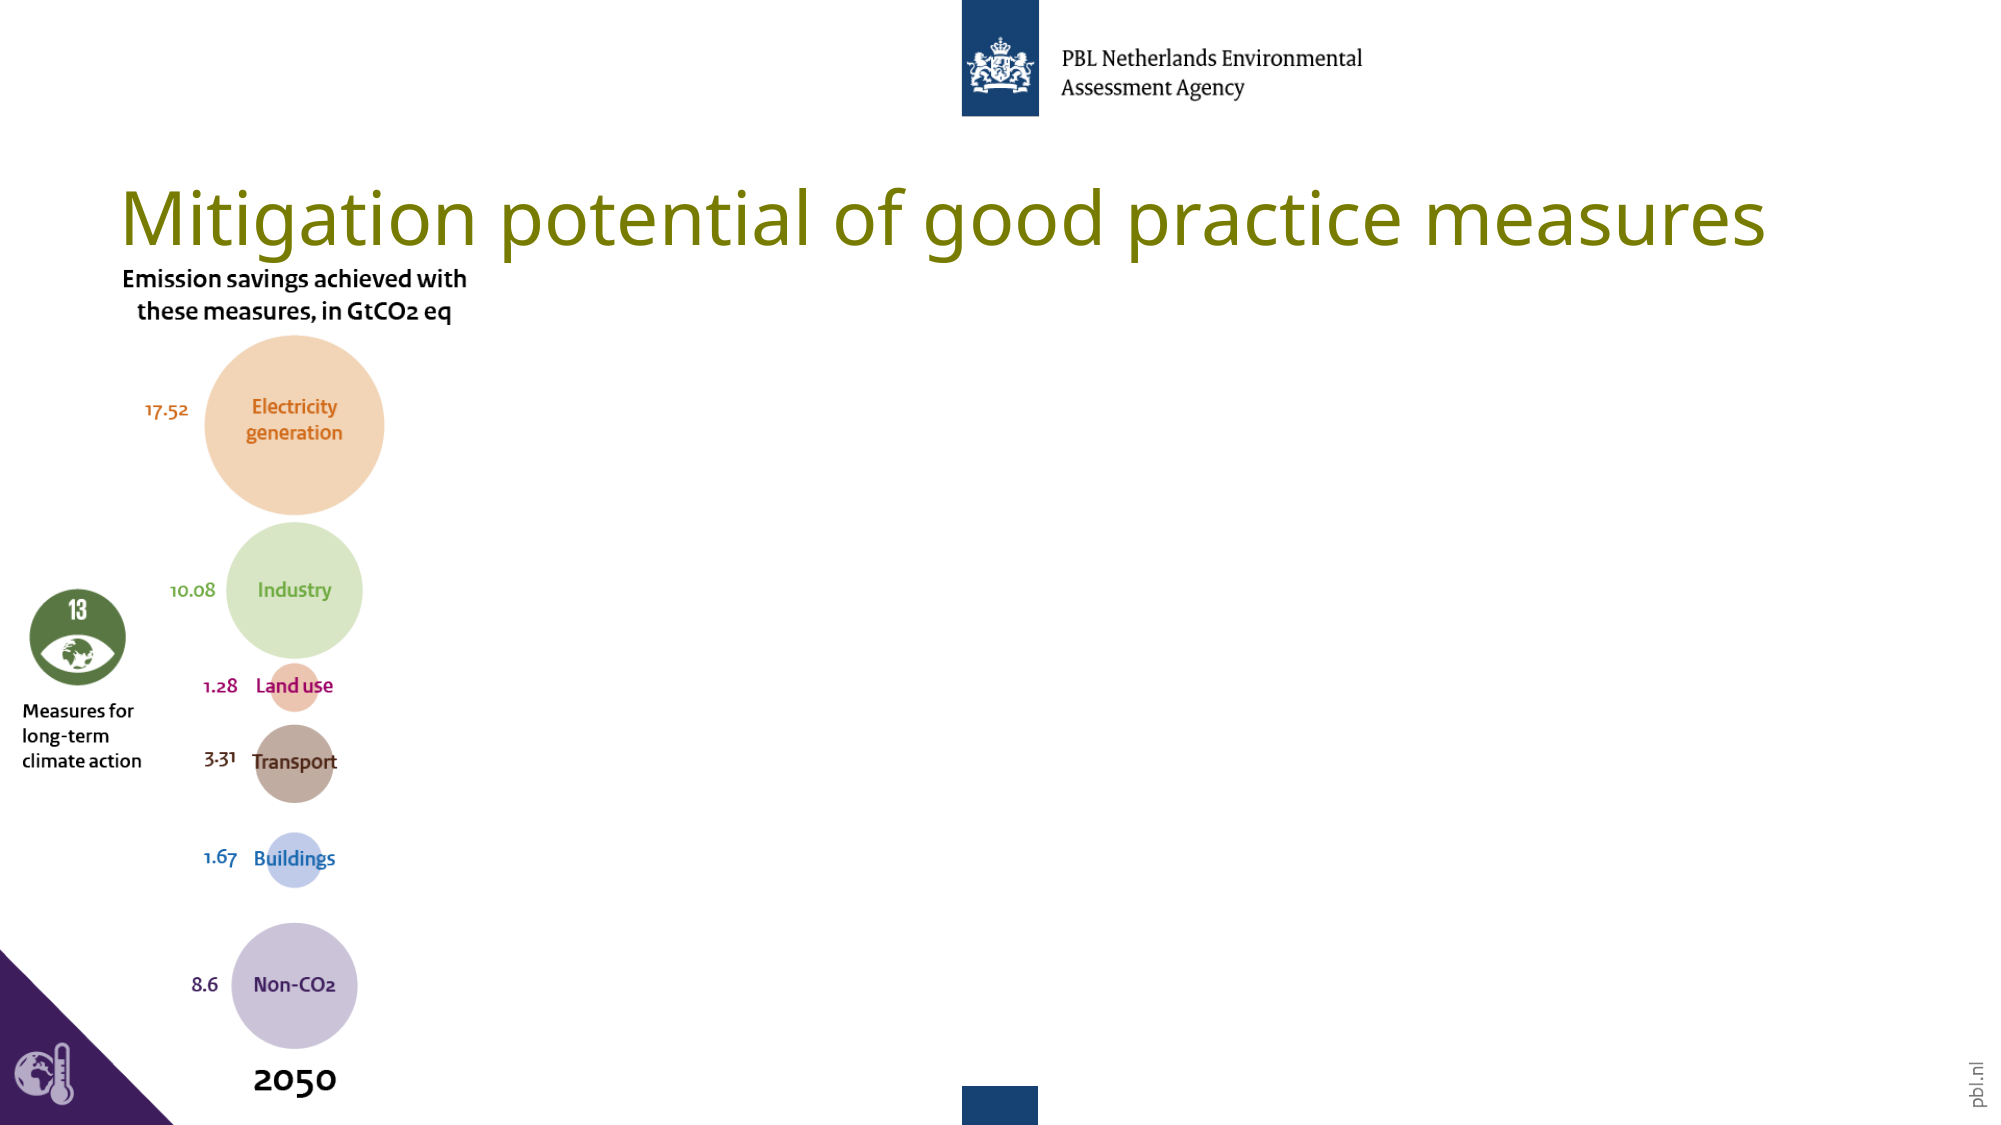

# Mitigation potential of good practice measures